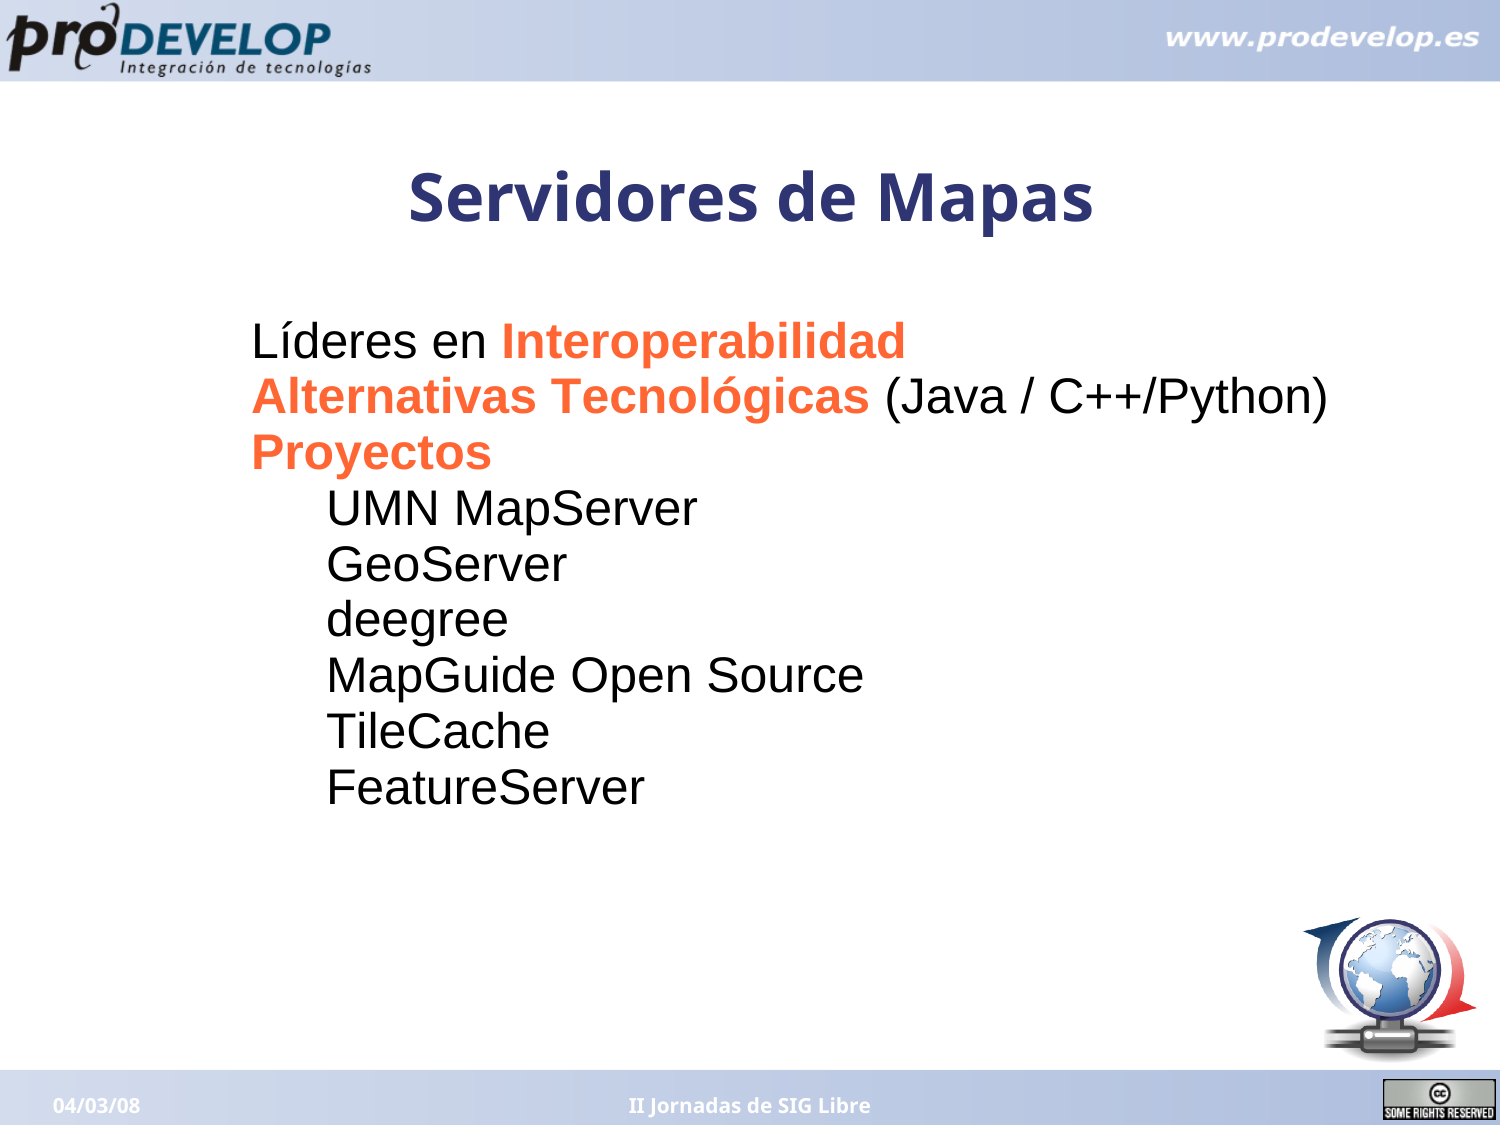

# Servidores de Mapas
Líderes en Interoperabilidad
Alternativas Tecnológicas (Java / C++/Python)
Proyectos
UMN MapServer
GeoServer
deegree
MapGuide Open Source
TileCache
FeatureServer
25/10/2006
15
Plan Difusión Interna gvSIG v. 2.0